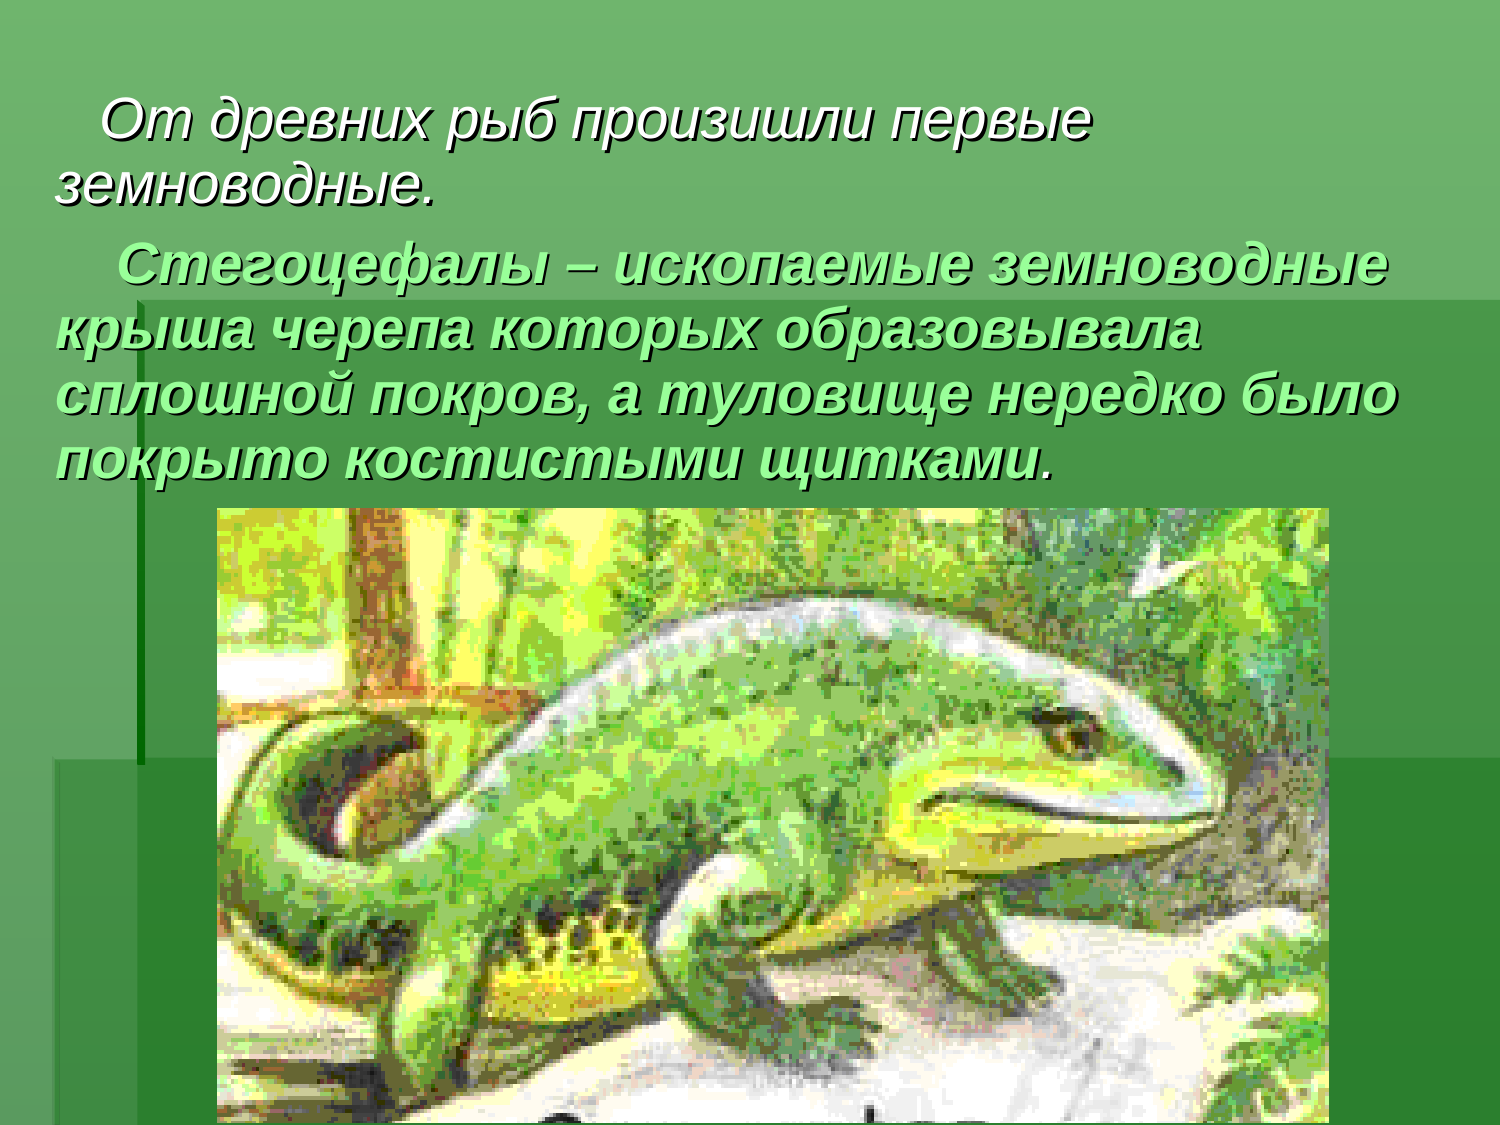

# От древних рыб произишли первые земноводные.
 Стегоцефалы – ископаемые земноводные крыша черепа которых образовывала сплошной покров, а туловище нередко было покрыто костистыми щитками.